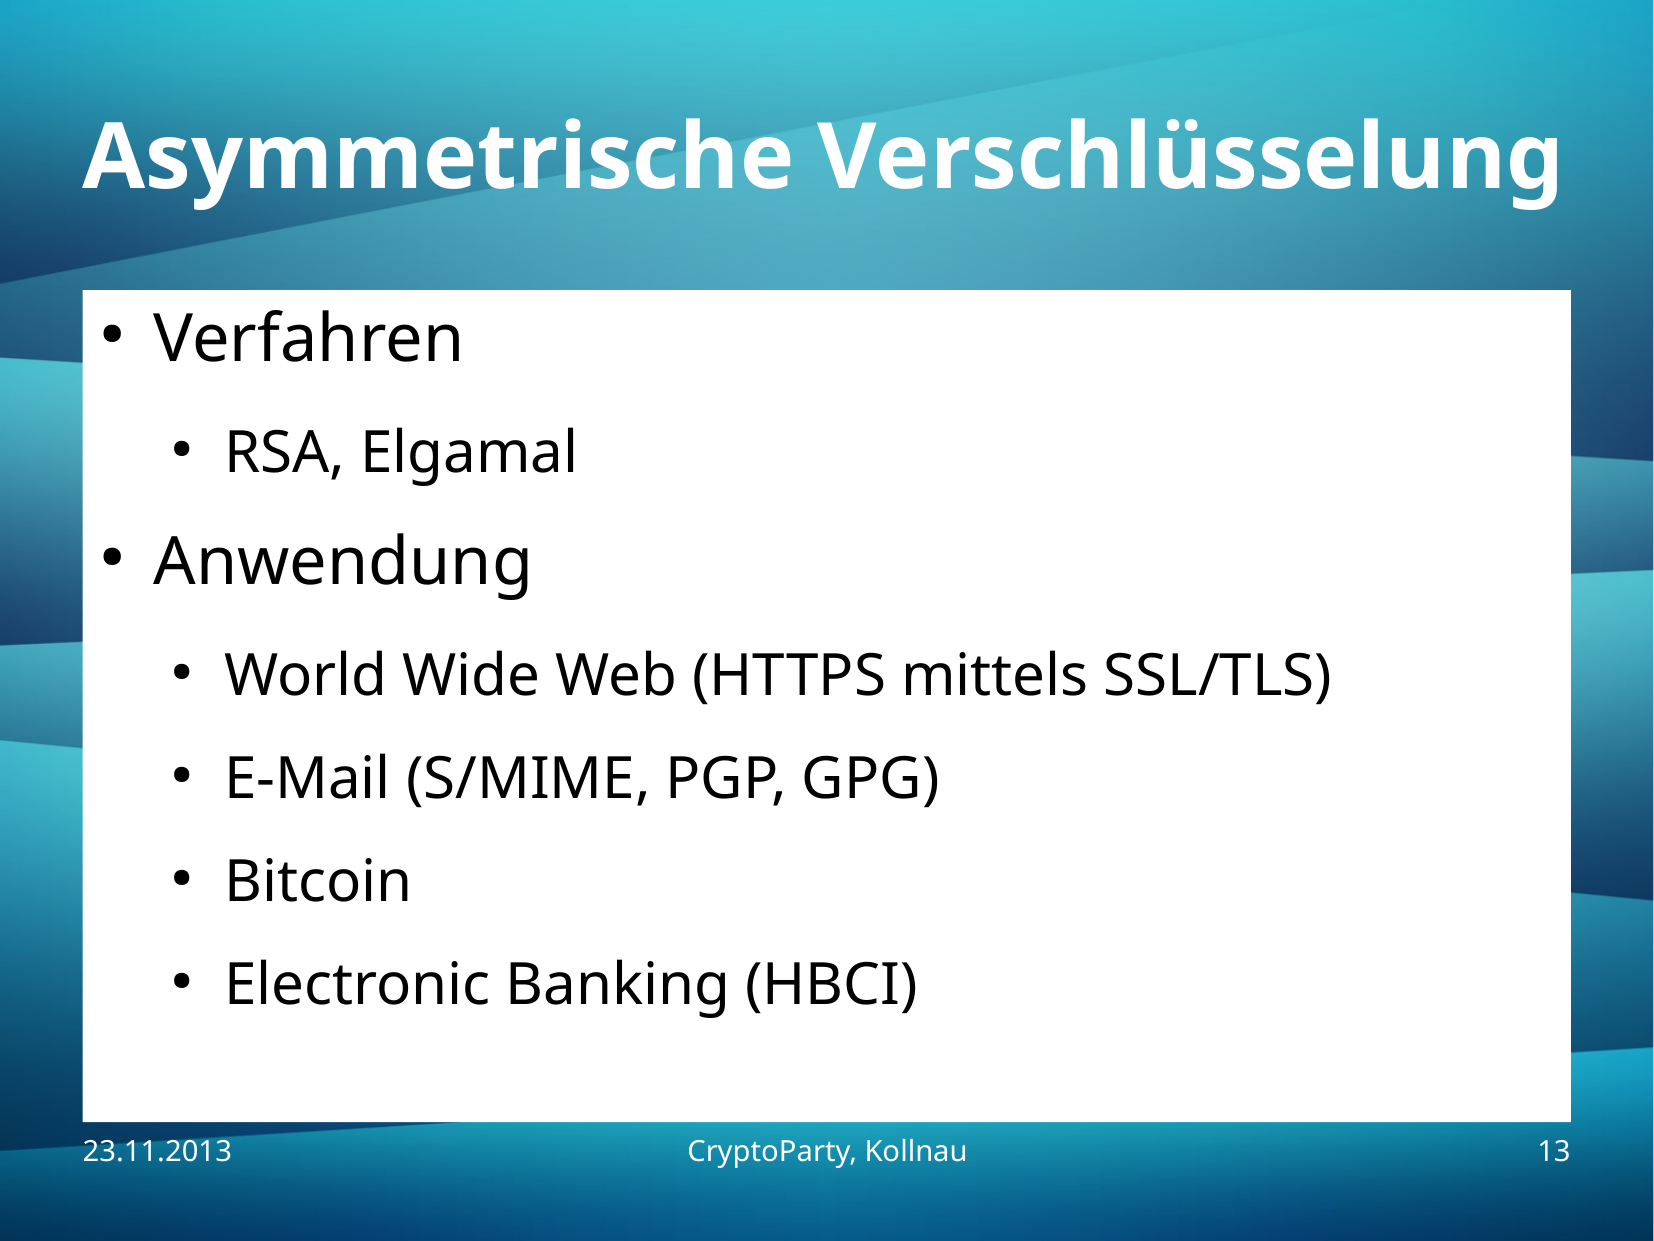

# Asymmetrische Verschlüsselung
Verfahren
RSA, Elgamal
Anwendung
World Wide Web (HTTPS mittels SSL/TLS)
E-Mail (S/MIME, PGP, GPG)
Bitcoin
Electronic Banking (HBCI)
23.11.2013
CryptoParty, Kollnau
13